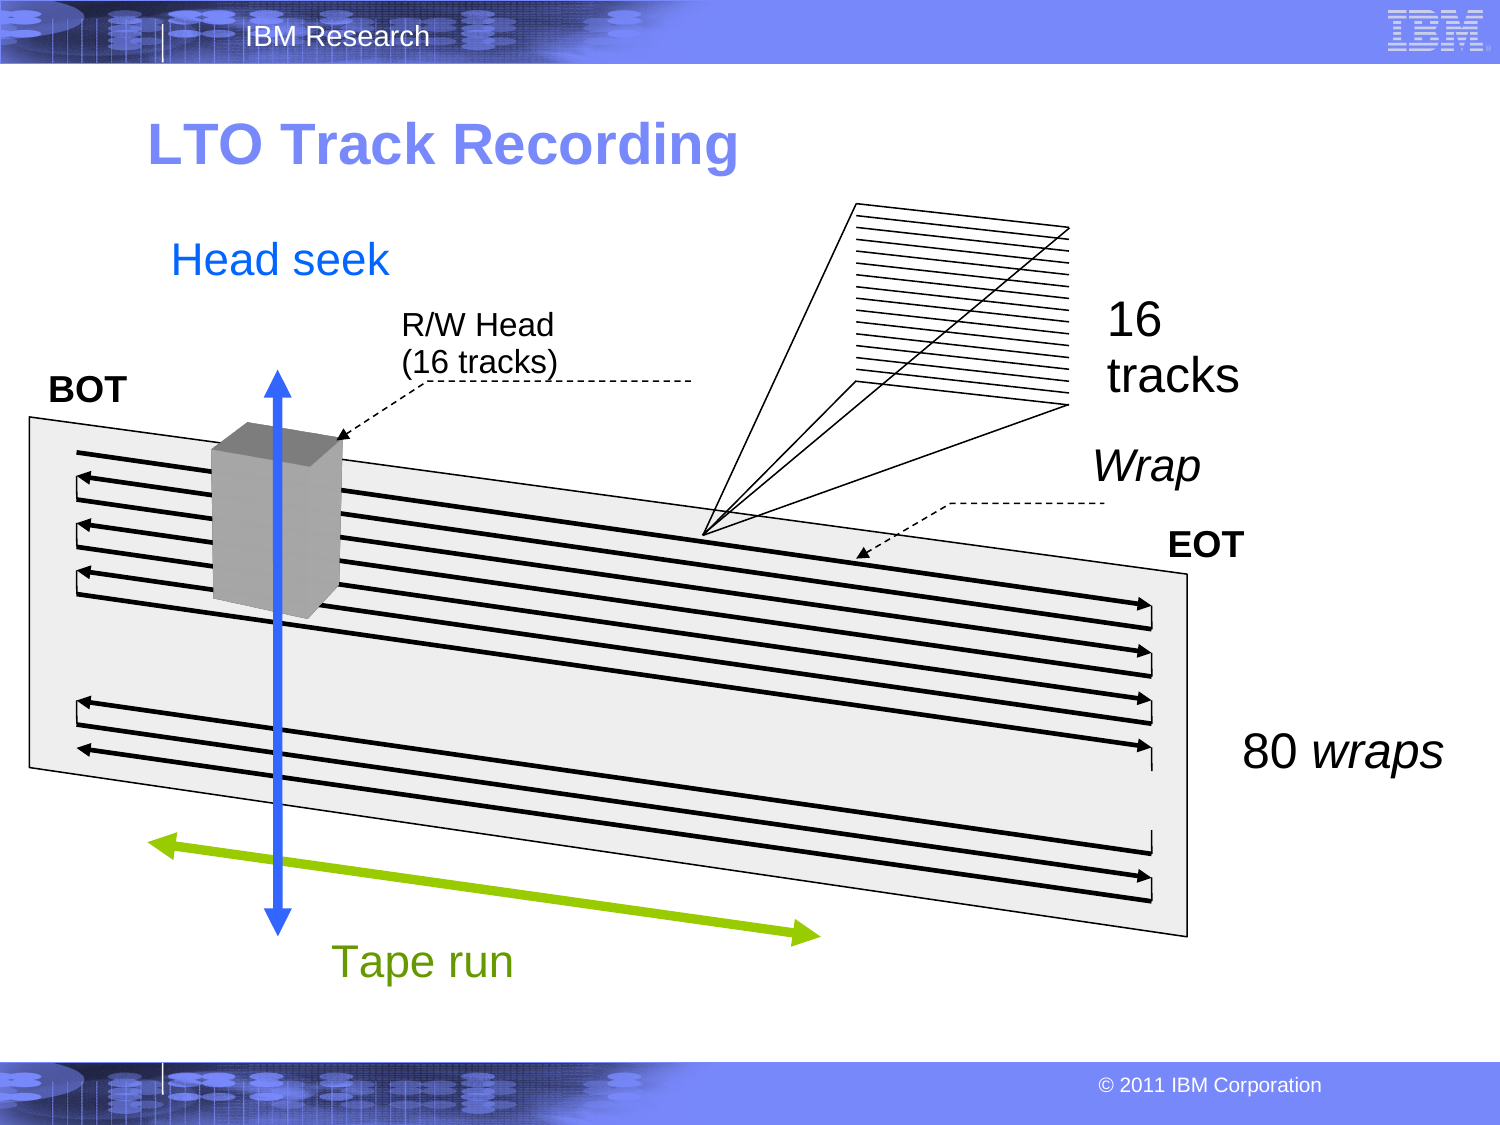

# LTO Track Recording
Head seek
16 tracks
R/W Head
(16 tracks)
BOT
Wrap
EOT
80 wraps
Tape run